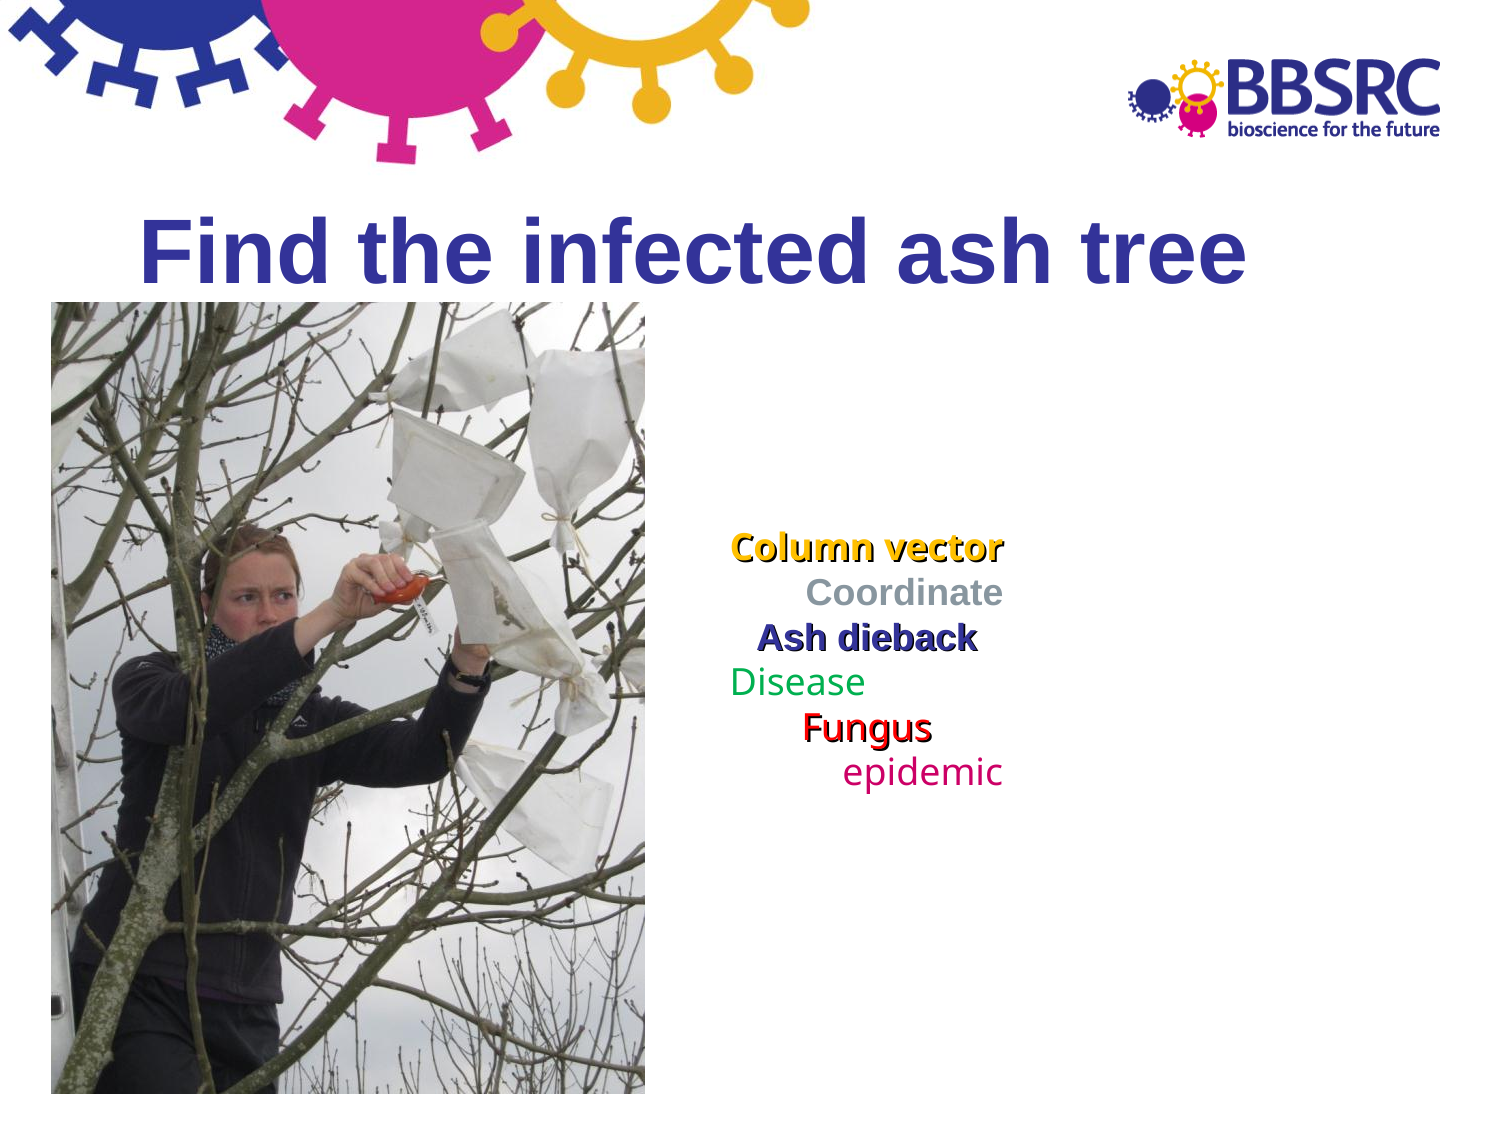

Find the infected ash tree
Column vector
Coordinate
Ash dieback
Disease
Fungus
epidemic